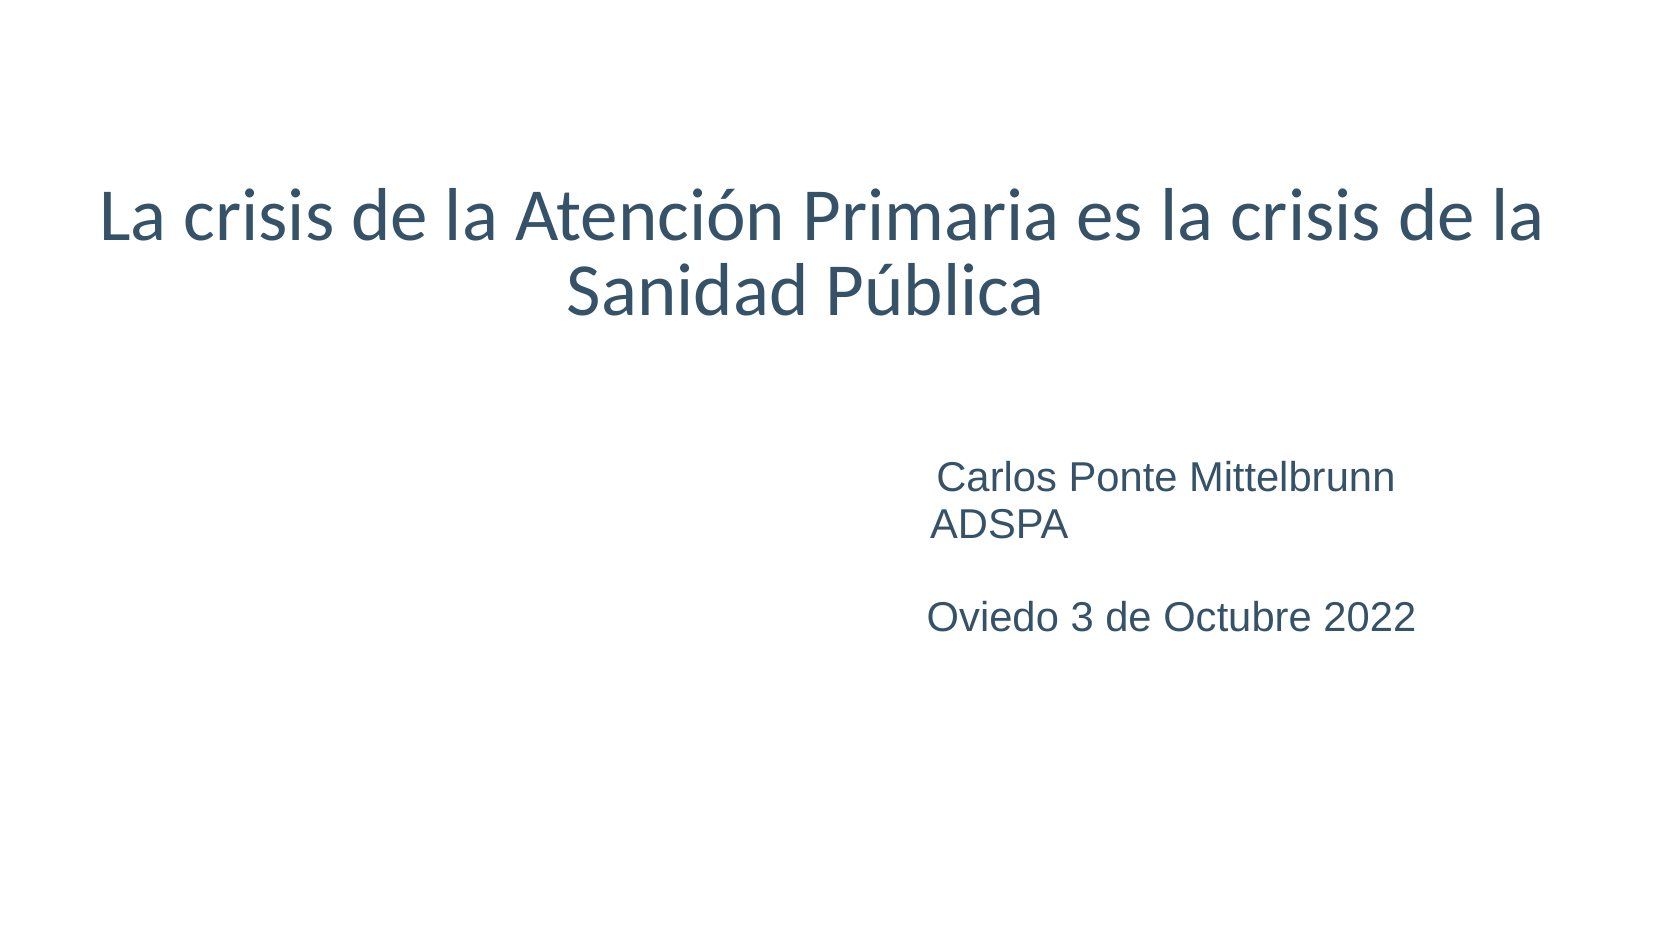

# La crisis de la Atención Primaria es la crisis de la Sanidad Pública
 Carlos Ponte Mittelbrunn
 ADSPA
 Oviedo 3 de Octubre 2022